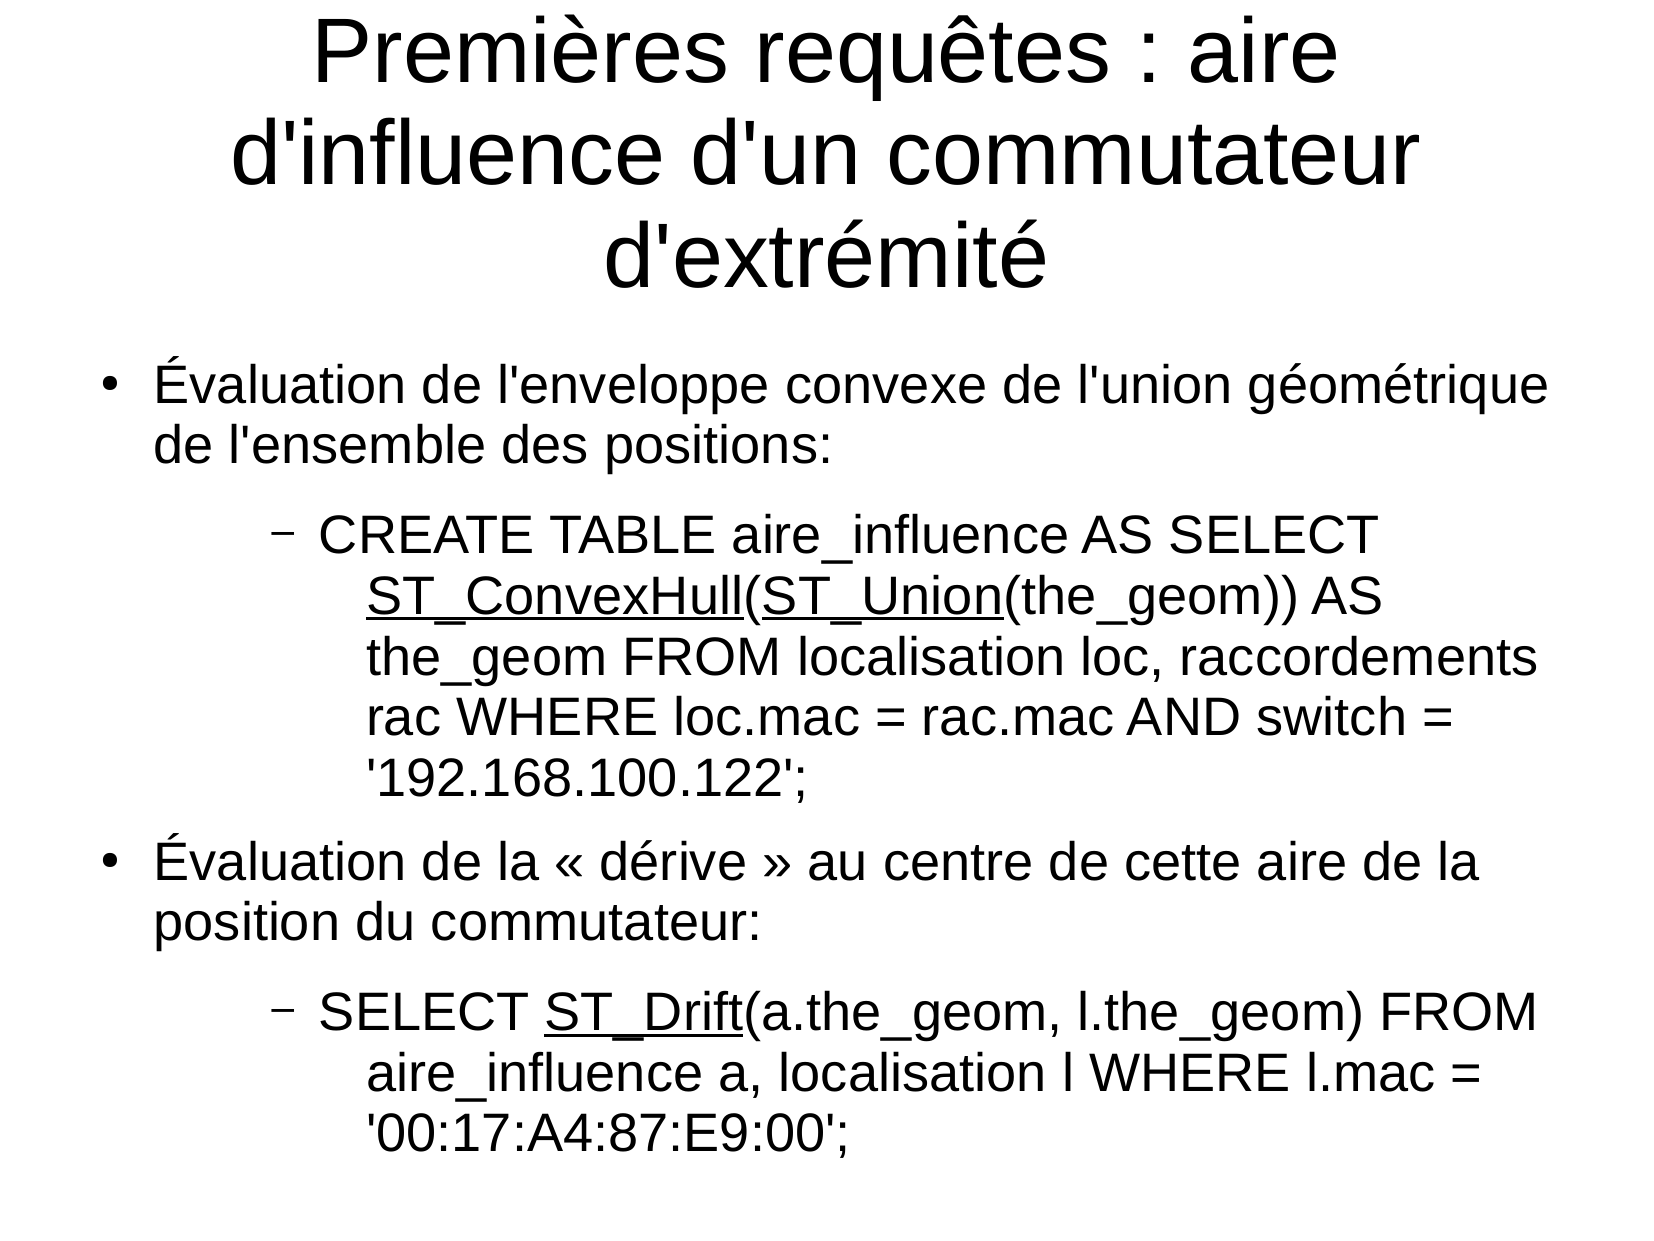

# Premières requêtes : aire d'influence d'un commutateur d'extrémité
Évaluation de l'enveloppe convexe de l'union géométrique de l'ensemble des positions:
CREATE TABLE aire_influence AS SELECT ST_ConvexHull(ST_Union(the_geom)) AS the_geom FROM localisation loc, raccordements rac WHERE loc.mac = rac.mac AND switch = '192.168.100.122';
Évaluation de la « dérive » au centre de cette aire de la position du commutateur:
SELECT ST_Drift(a.the_geom, l.the_geom) FROM aire_influence a, localisation l WHERE l.mac = '00:17:A4:87:E9:00';